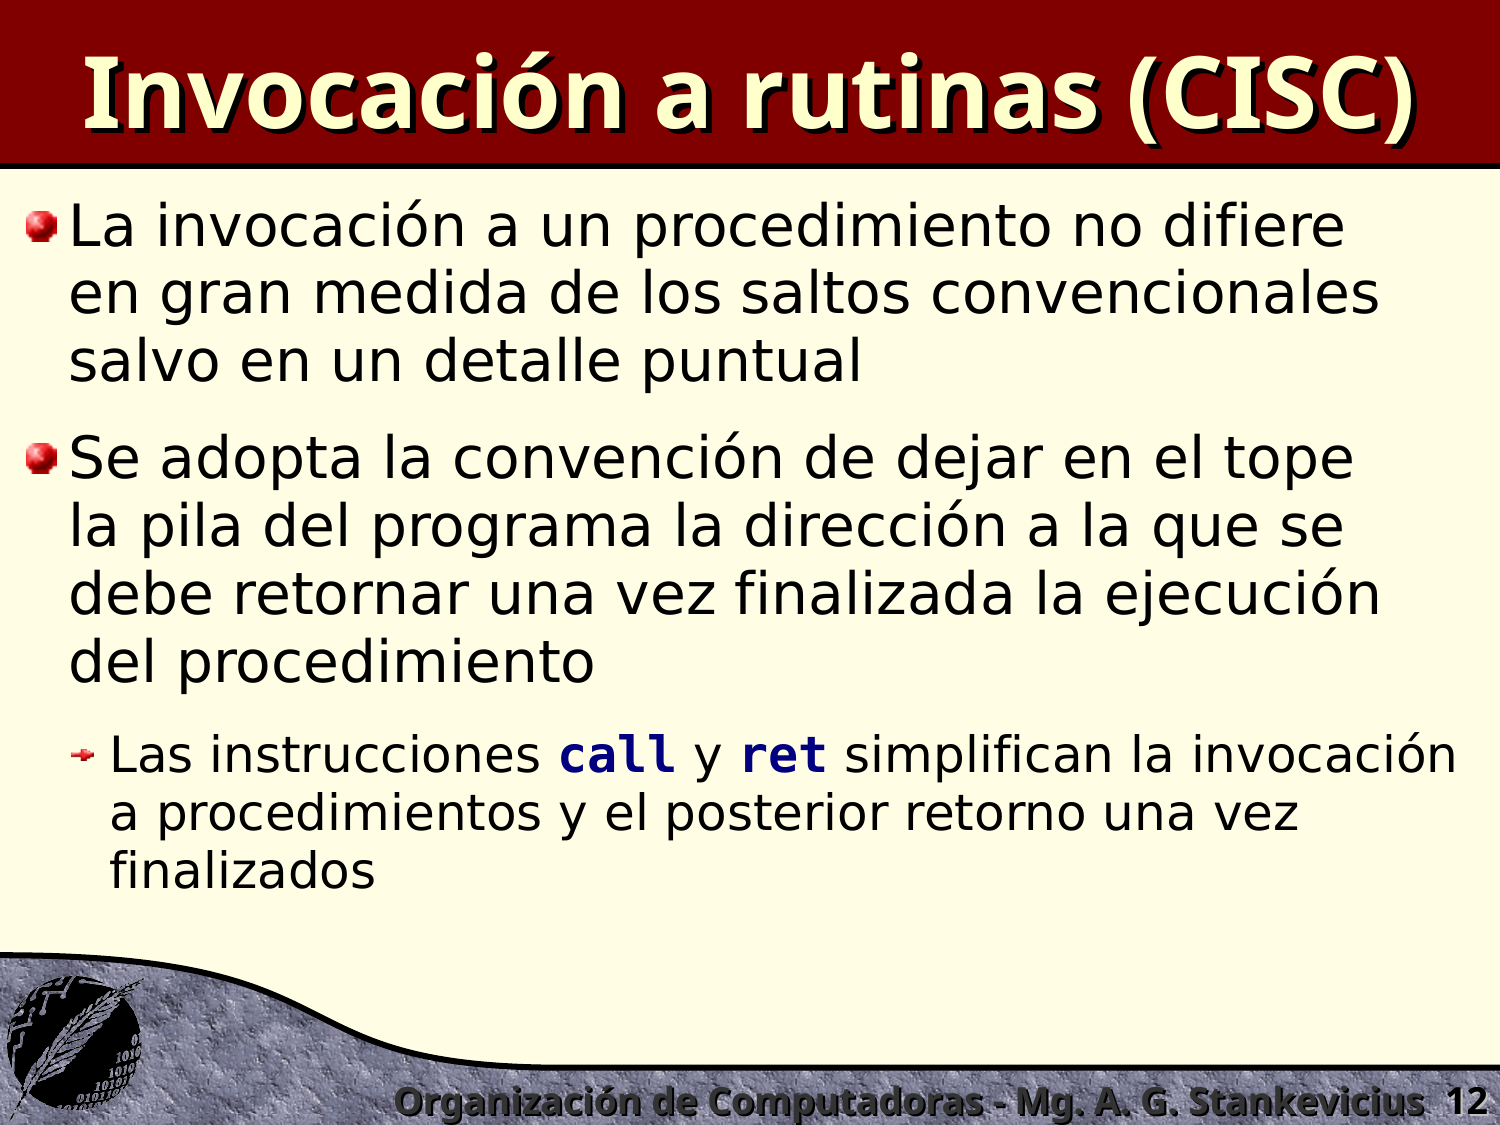

# Invocación a rutinas (CISC)
La invocación a un procedimiento no difiere
en gran medida de los saltos convencionales salvo en un detalle puntual
Se adopta la convención de dejar en el tope
la pila del programa la dirección a la que se debe retornar una vez finalizada la ejecución
del procedimiento
Las instrucciones call y ret simplifican la invocación a procedimientos y el posterior retorno una vez finalizados
12